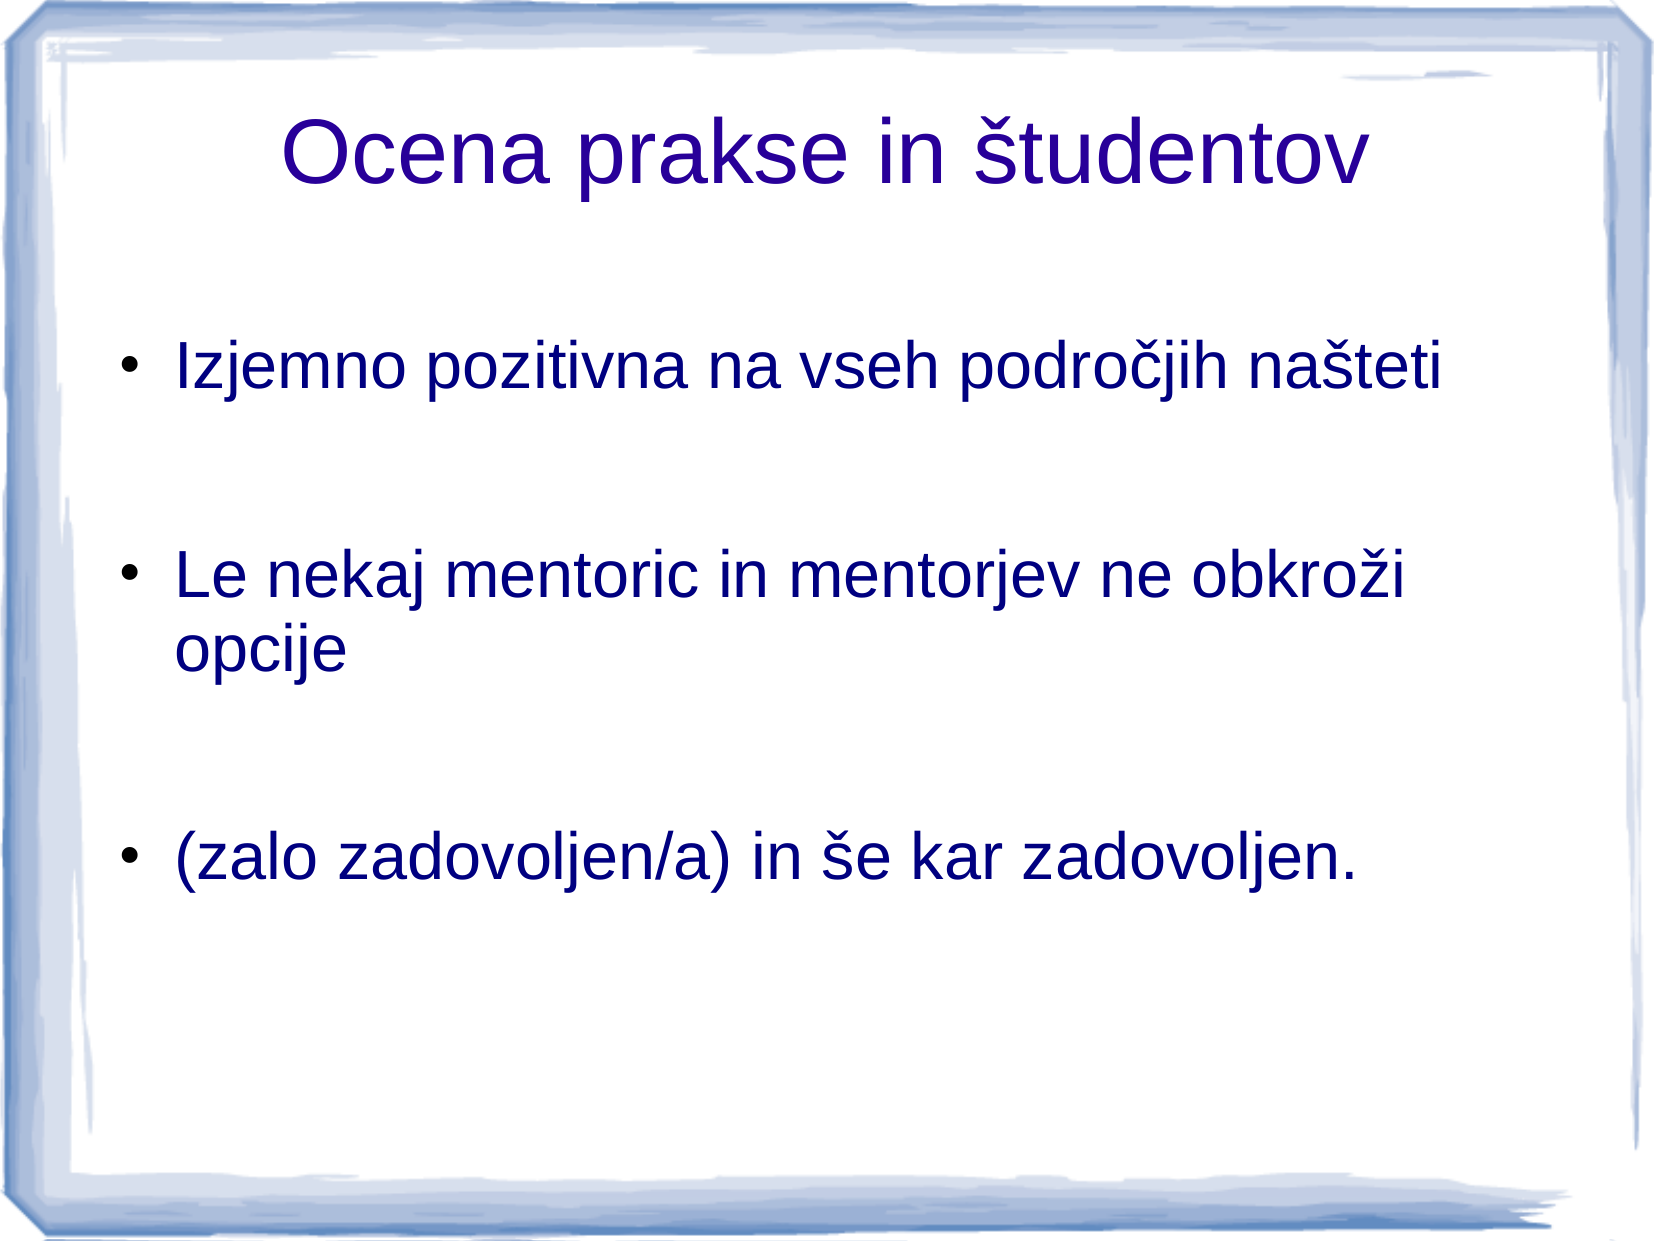

# Ocena prakse in študentov
Izjemno pozitivna na vseh področjih našteti
Le nekaj mentoric in mentorjev ne obkroži opcije
(zalo zadovoljen/a) in še kar zadovoljen.